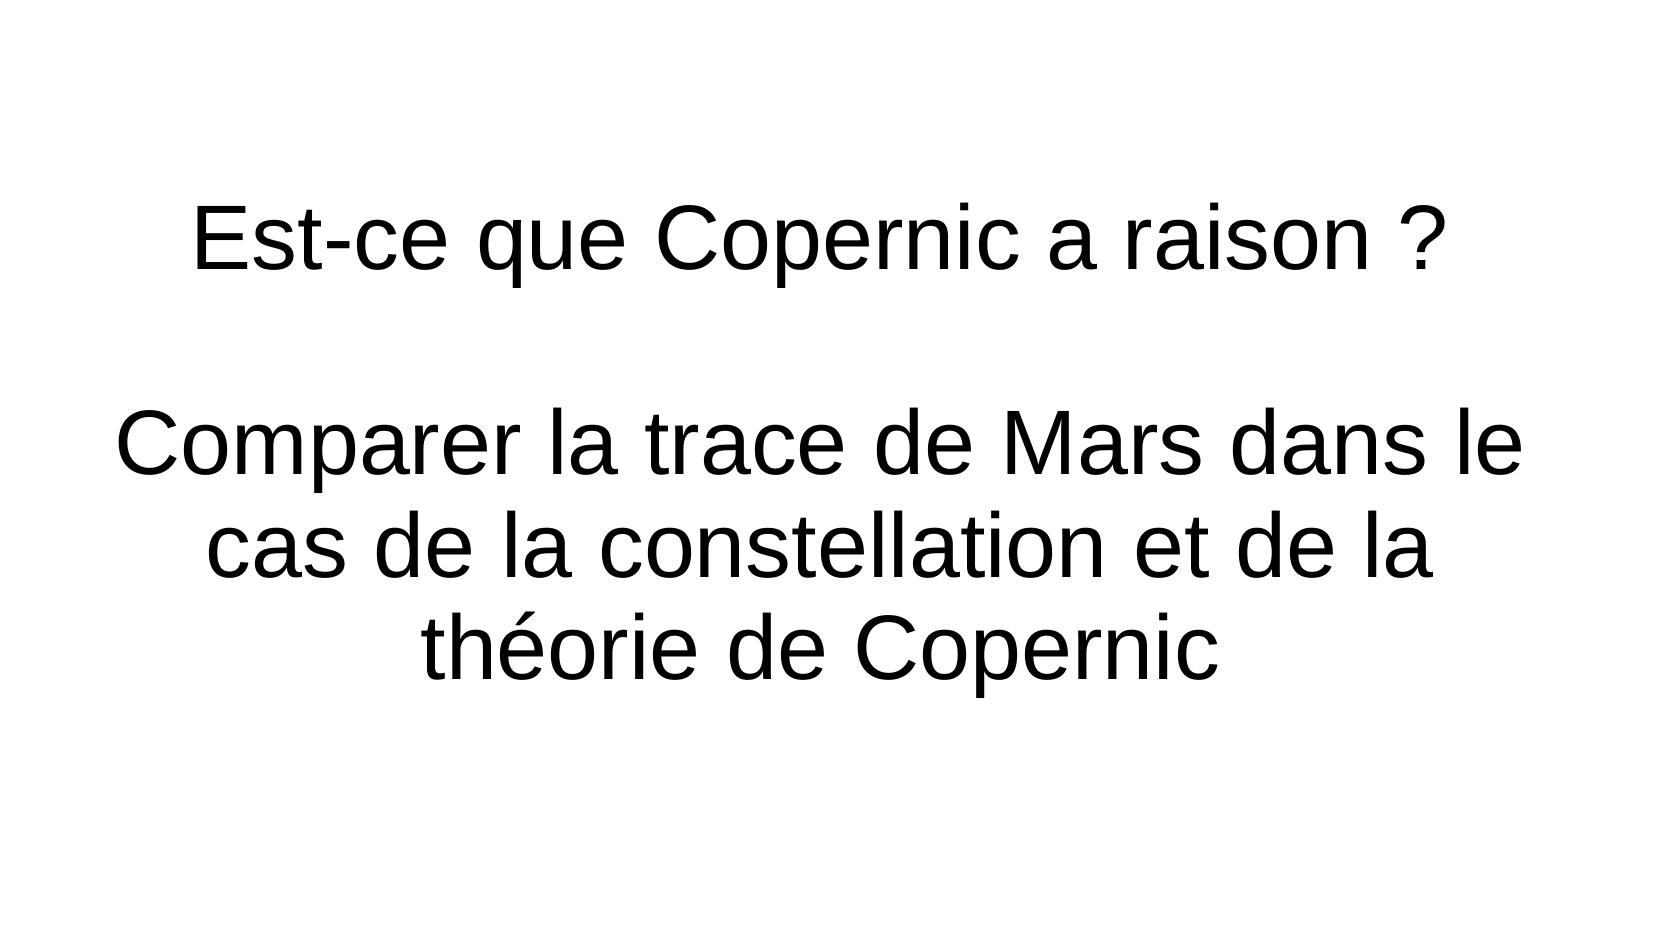

# Est-ce que Copernic a raison ? Comparer la trace de Mars dans le cas de la constellation et de la théorie de Copernic